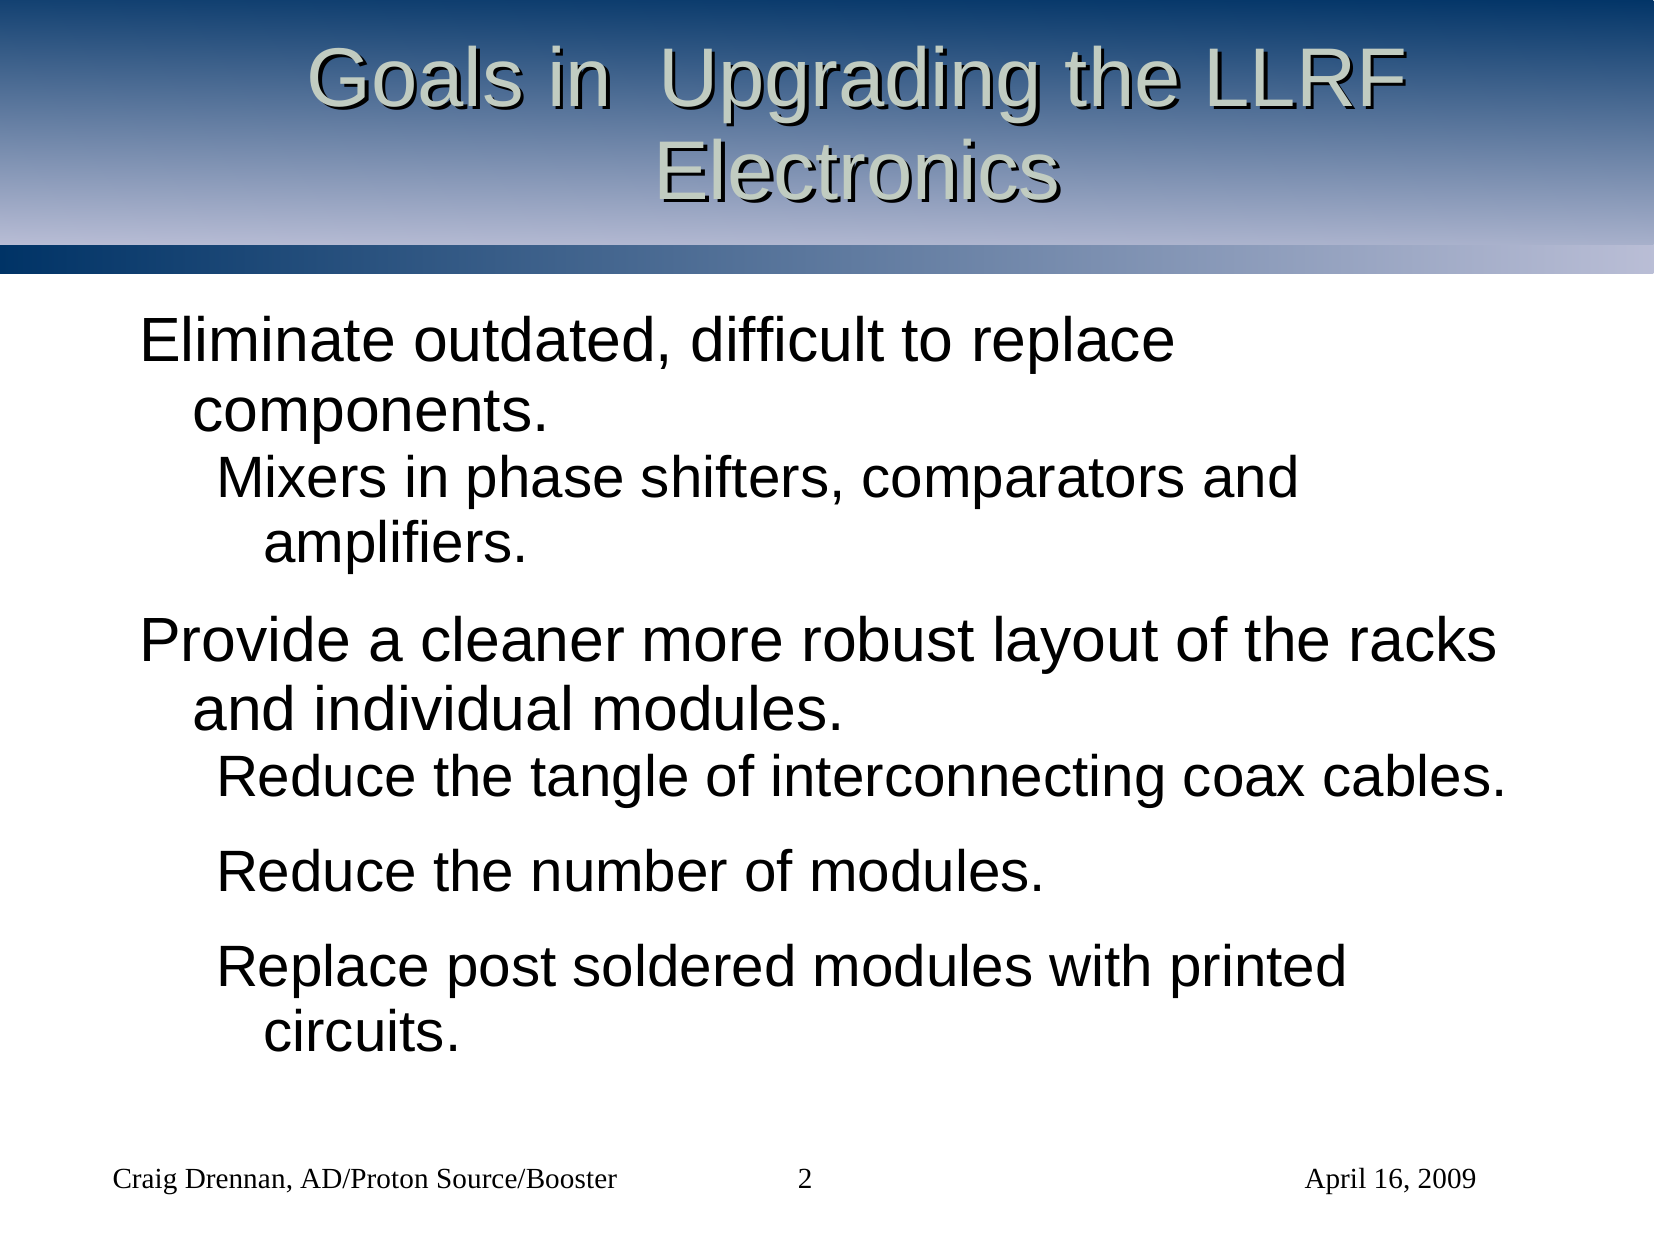

# Goals in Upgrading the LLRF Electronics
Eliminate outdated, difficult to replace components.
Mixers in phase shifters, comparators and amplifiers.
Provide a cleaner more robust layout of the racks and individual modules.
Reduce the tangle of interconnecting coax cables.
Reduce the number of modules.
Replace post soldered modules with printed circuits.